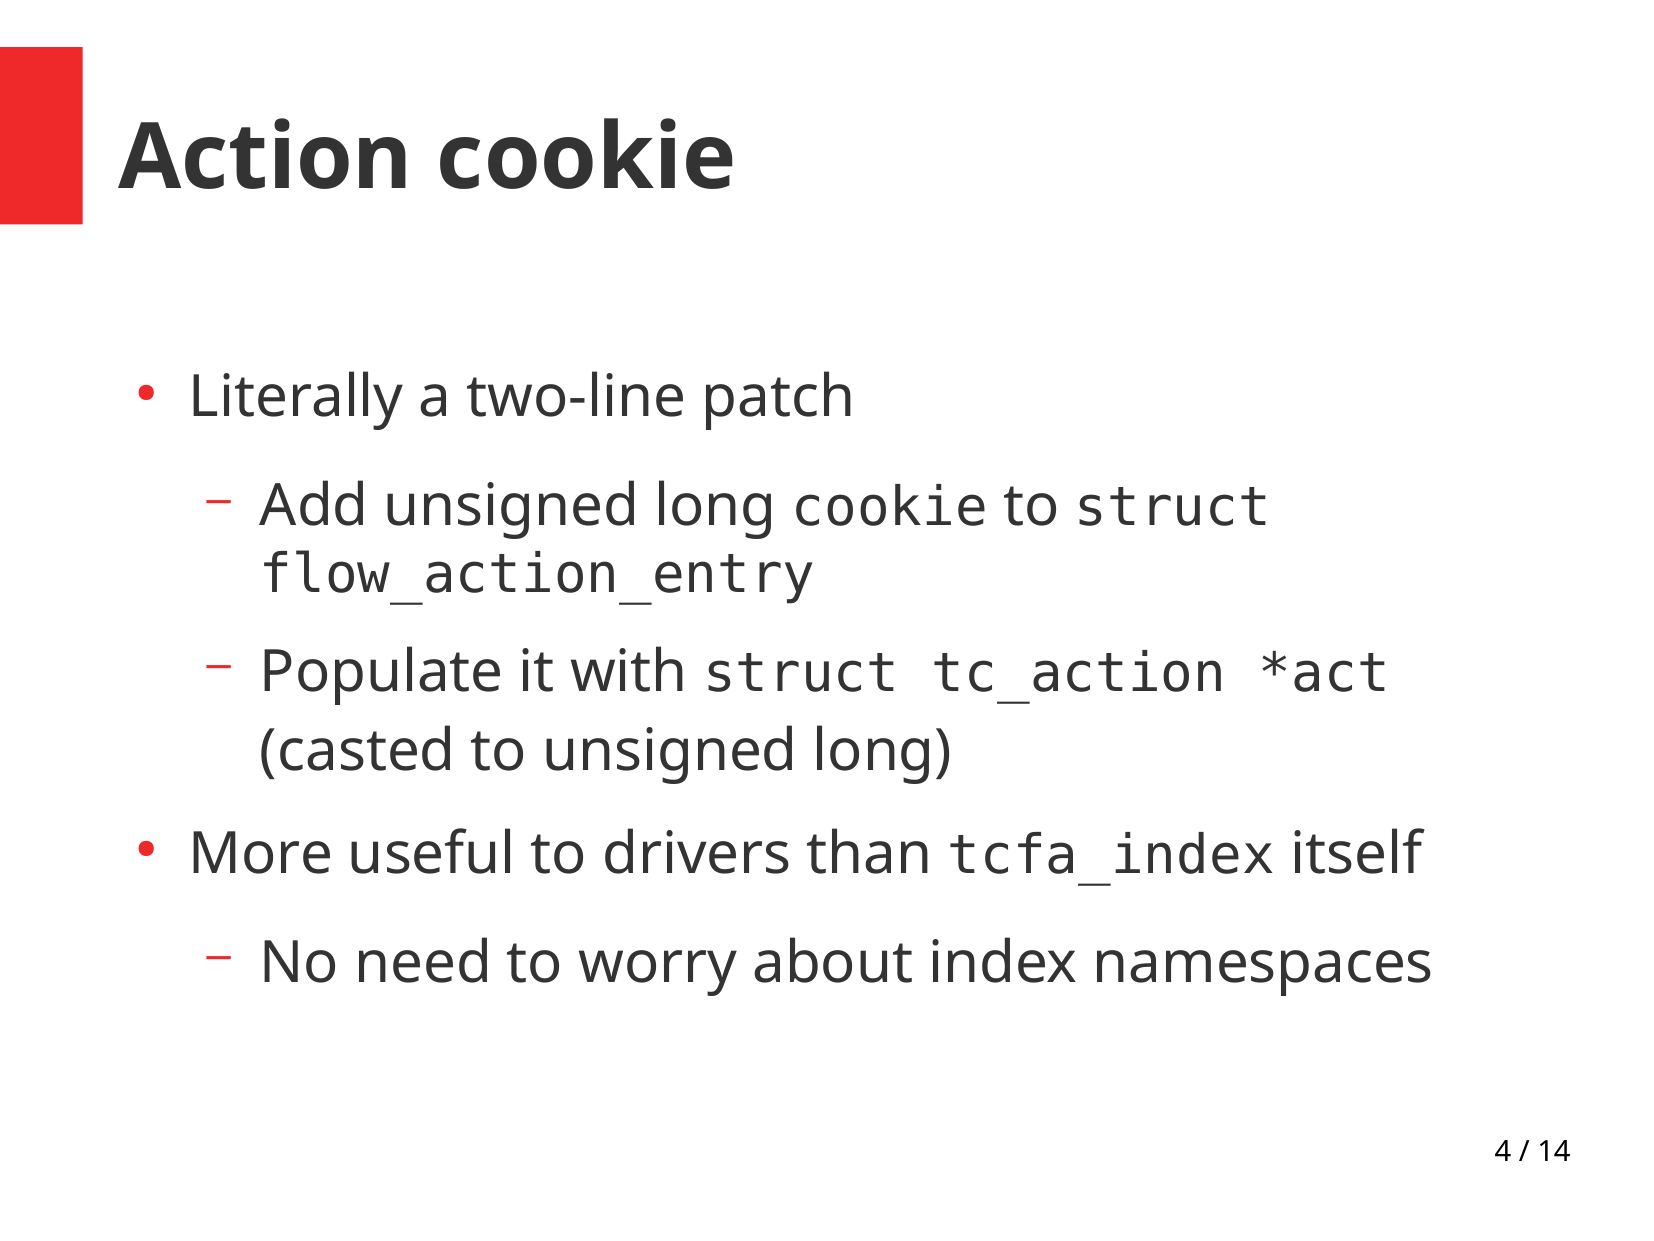

# Action cookie
Literally a two-line patch
Add unsigned long cookie to struct flow_action_entry
Populate it with struct tc_action *act (casted to unsigned long)
More useful to drivers than tcfa_index itself
No need to worry about index namespaces
4